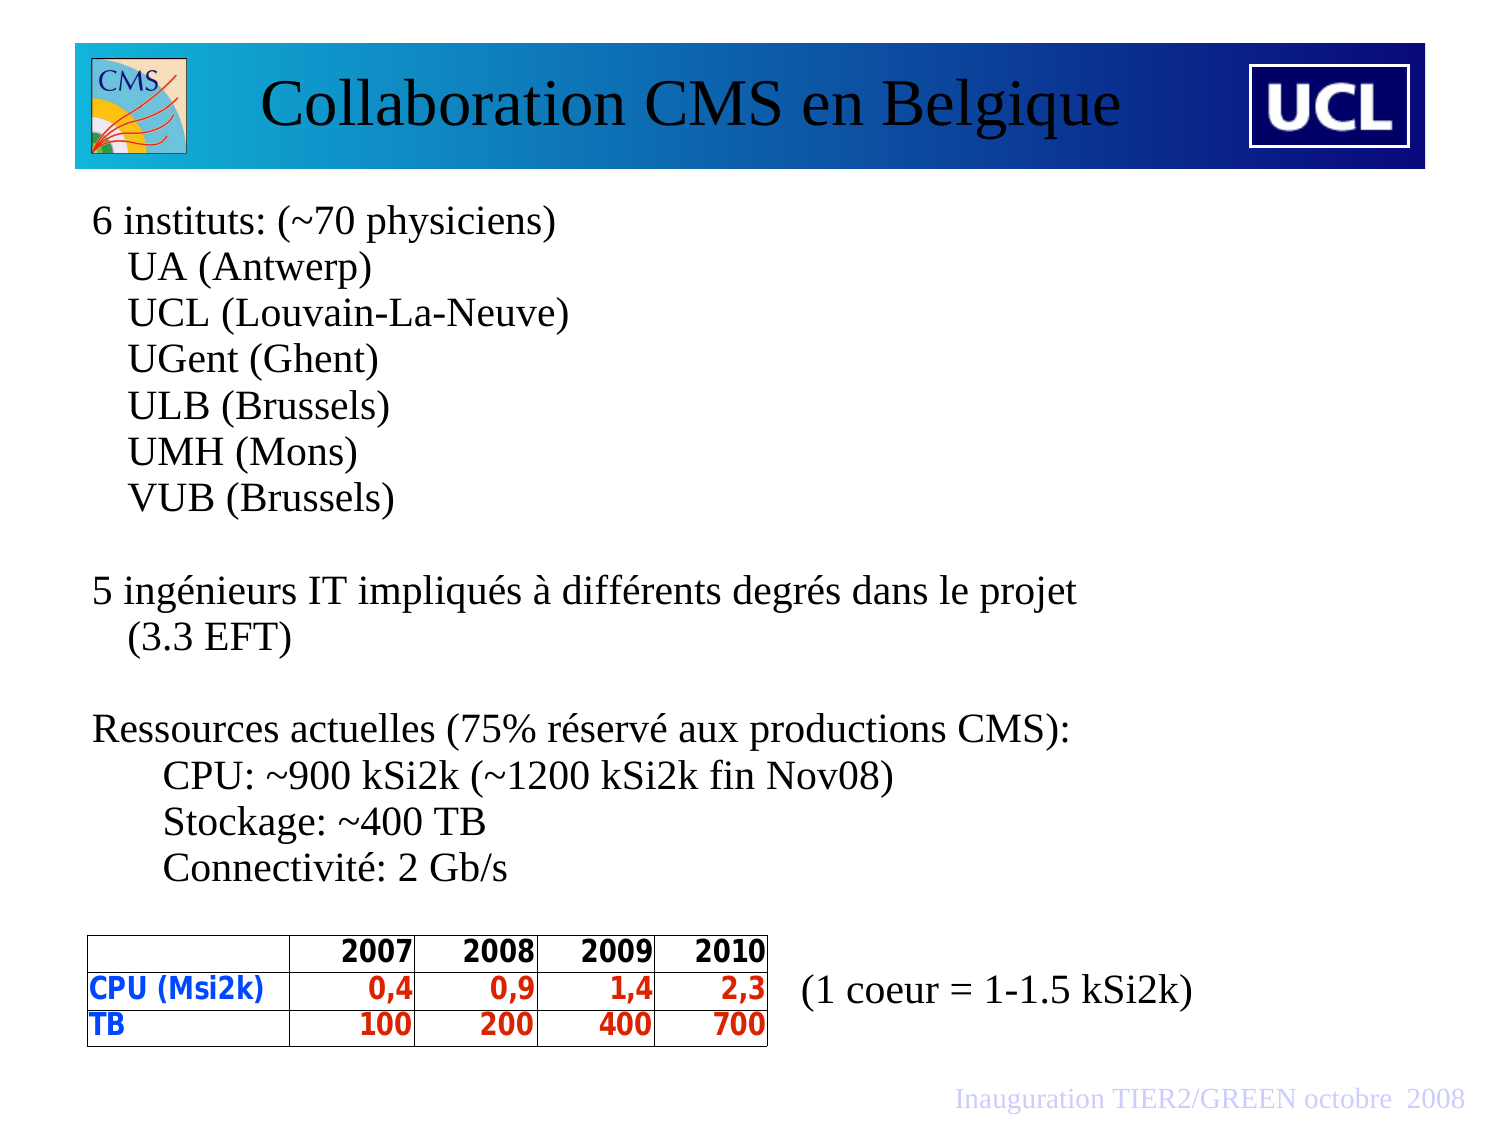

Collaboration CMS en Belgique
6 instituts: (~70 physiciens)
UA (Antwerp)
UCL (Louvain-La-Neuve)
UGent (Ghent)
ULB (Brussels)
UMH (Mons)
VUB (Brussels)
5 ingénieurs IT impliqués à différents degrés dans le projet
	(3.3 EFT)
Ressources actuelles (75% réservé aux productions CMS):
CPU: ~900 kSi2k (~1200 kSi2k fin Nov08)
Stockage: ~400 TB
Connectivité: 2 Gb/s
(1 coeur = 1-1.5 kSi2k)
Inauguration TIER2/GREEN octobre 2008